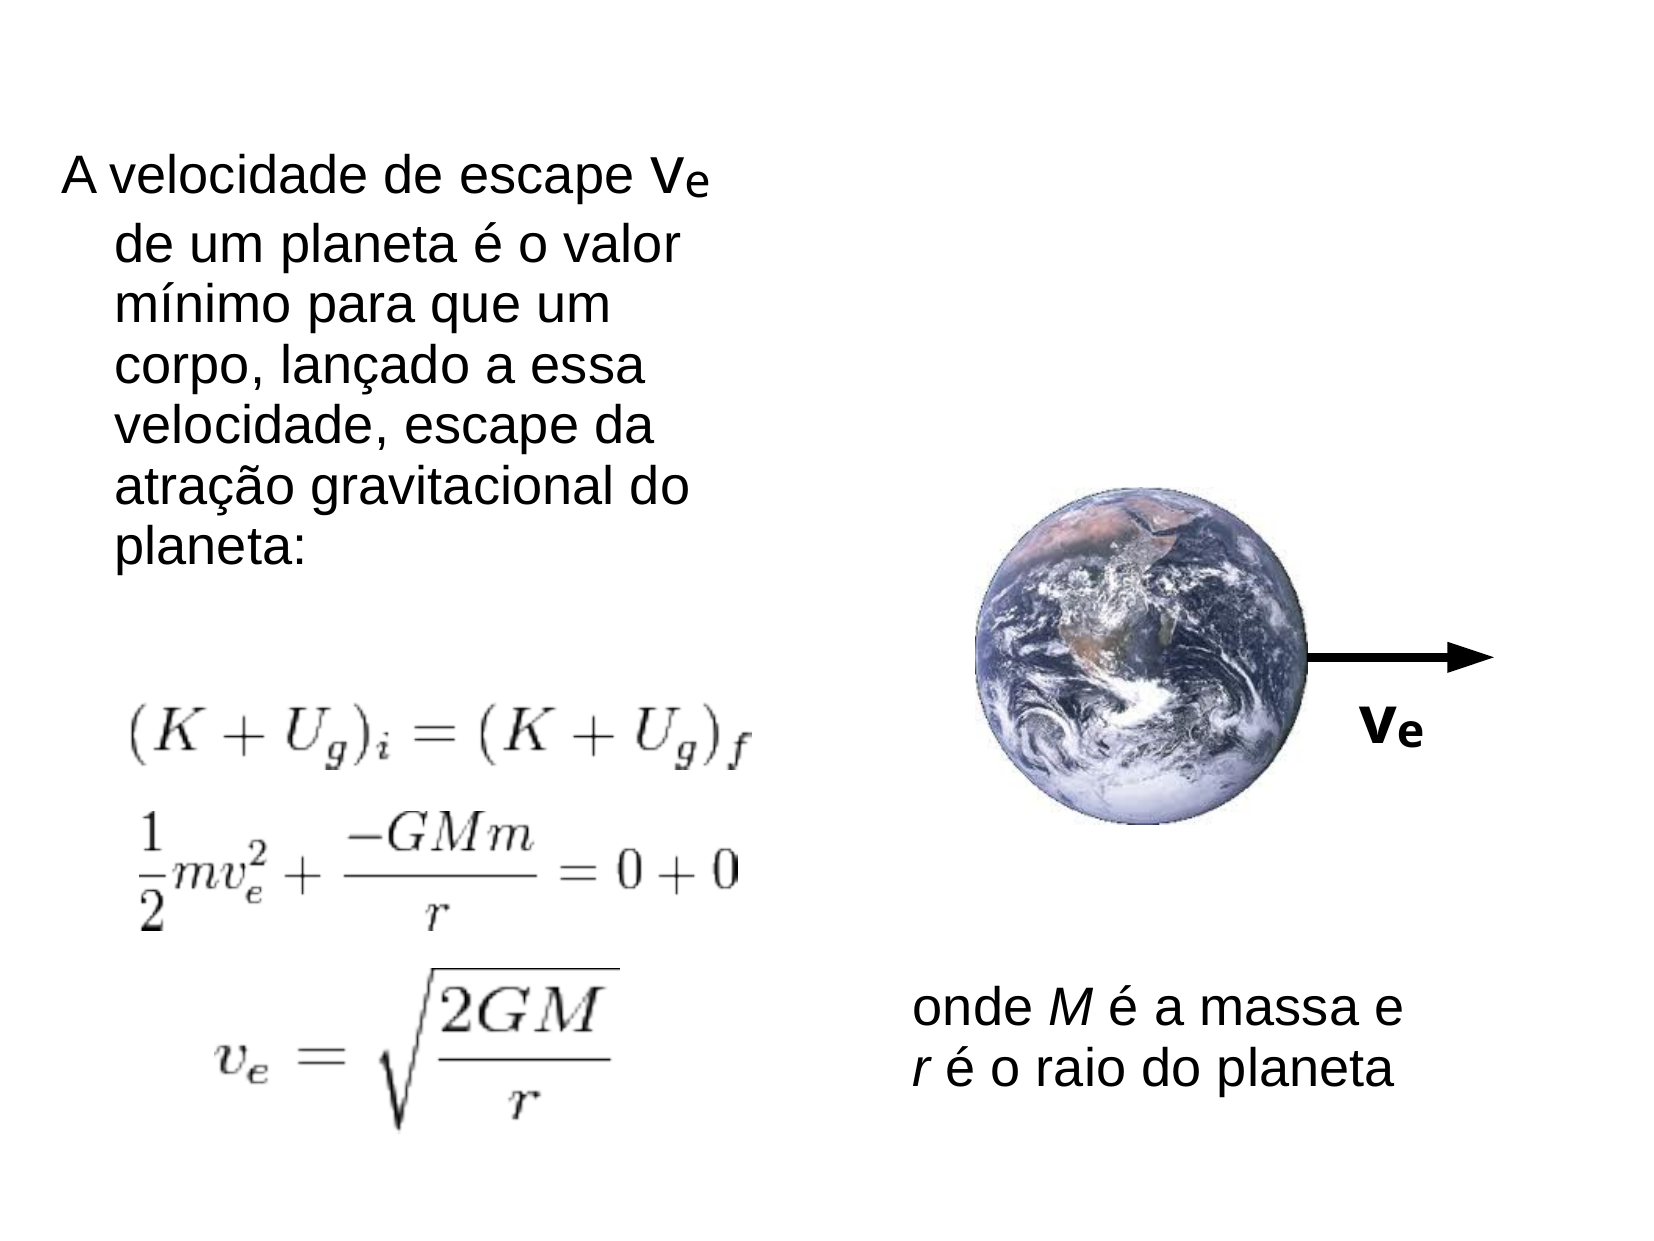

#
A velocidade de escape ve de um planeta é o valor mínimo para que um corpo, lançado a essa velocidade, escape da atração gravitacional do planeta:
ve
onde M é a massa e
r é o raio do planeta